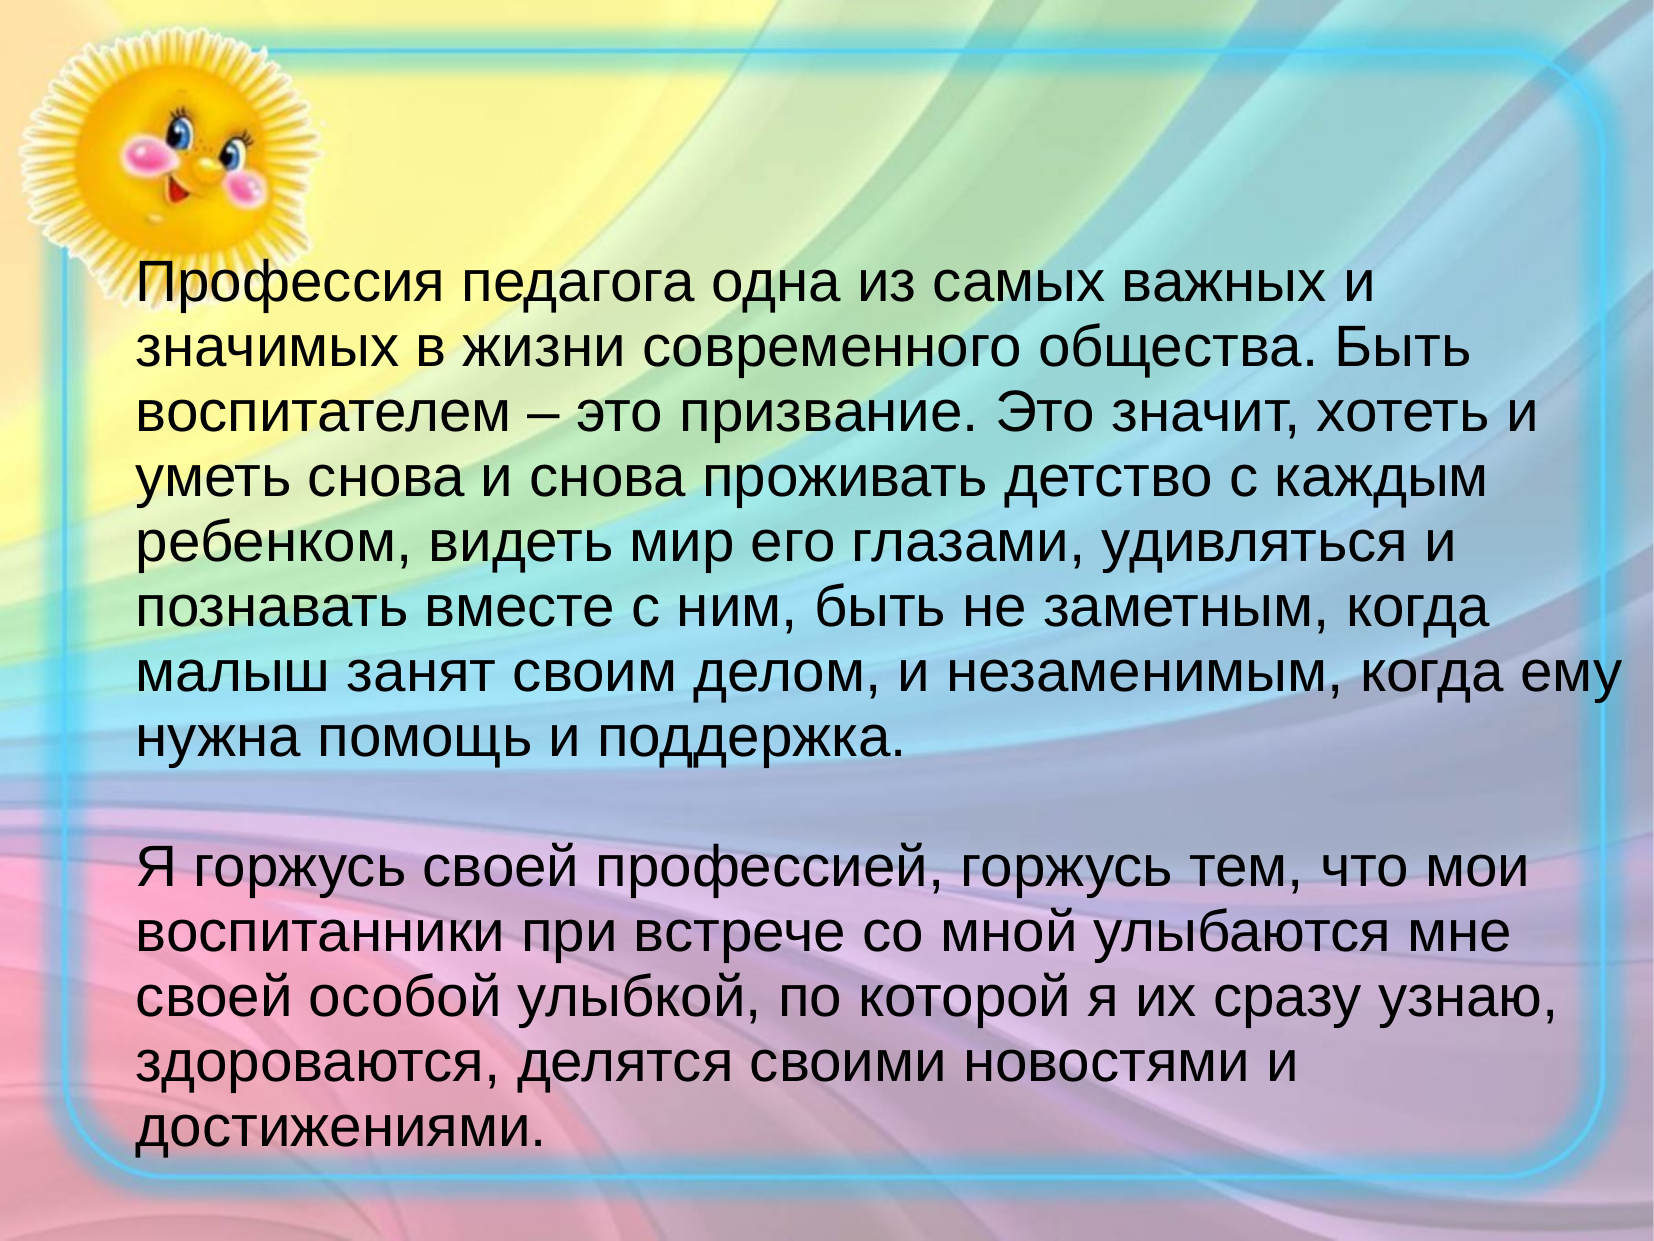

# Профессия педагога одна из самых важных и значимых в жизни современного общества. Быть воспитателем – это призвание. Это значит, хотеть и уметь снова и снова проживать детство с каждым ребенком, видеть мир его глазами, удивляться и познавать вместе с ним, быть не заметным, когда малыш занят своим делом, и незаменимым, когда ему нужна помощь и поддержка. Я горжусь своей профессией, горжусь тем, что мои воспитанники при встрече со мной улыбаются мне своей особой улыбкой, по которой я их сразу узнаю, здороваются, делятся своими новостями и достижениями.